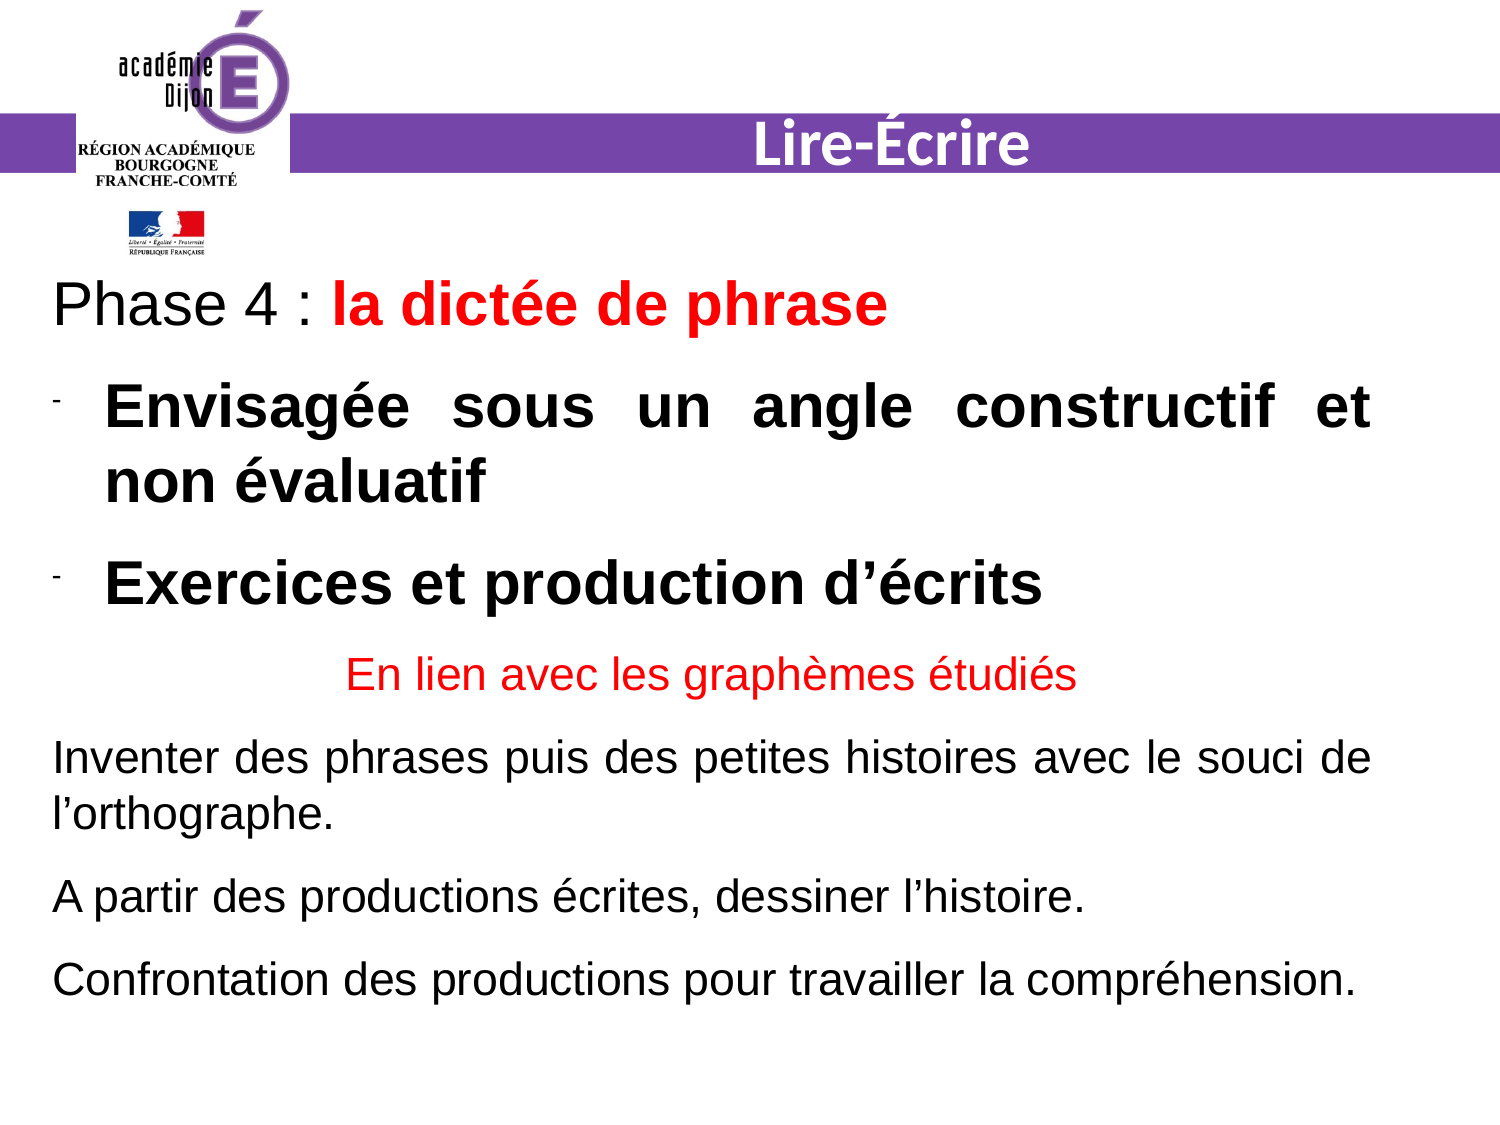

# Lire-Écrire
Phase 4 : la dictée de phrase
Envisagée sous un angle constructif et non évaluatif
Exercices et production d’écrits
En lien avec les graphèmes étudiés
Inventer des phrases puis des petites histoires avec le souci de l’orthographe.
A partir des productions écrites, dessiner l’histoire.
Confrontation des productions pour travailler la compréhension.